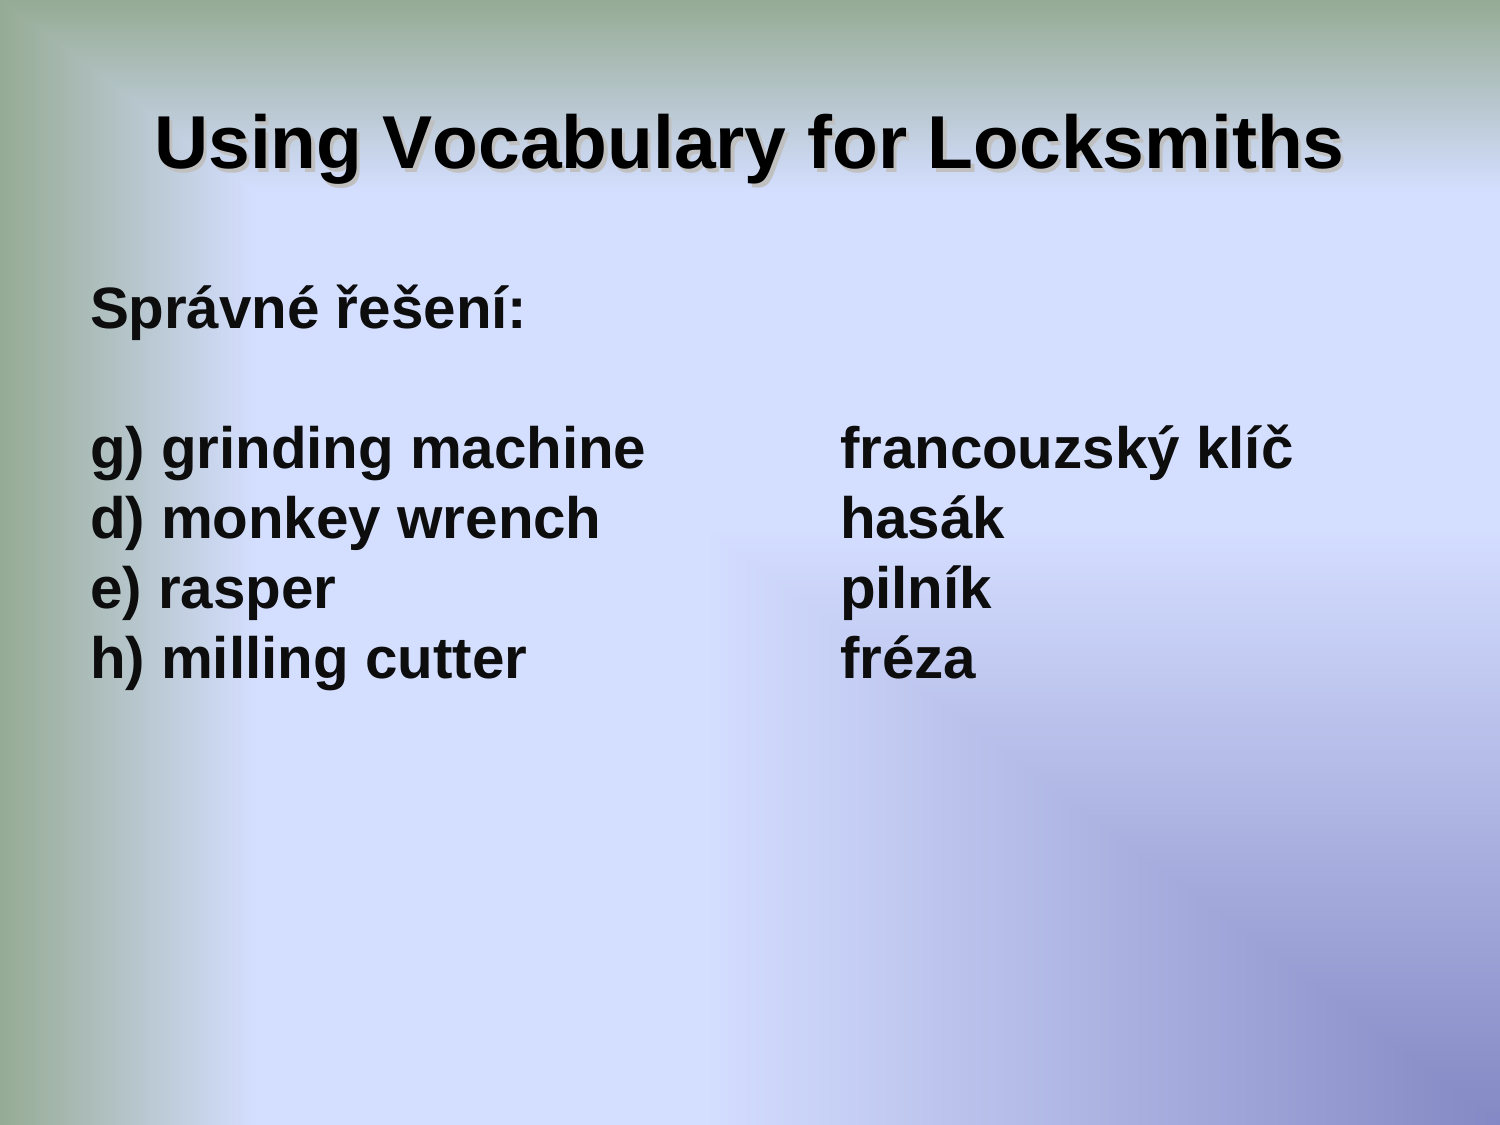

# Using Vocabulary for Locksmiths
Správné řešení:
g) grinding machine		francouzský klíč
d) monkey wrench		hasák
e) rasper 				pilník
h) milling cutter			fréza